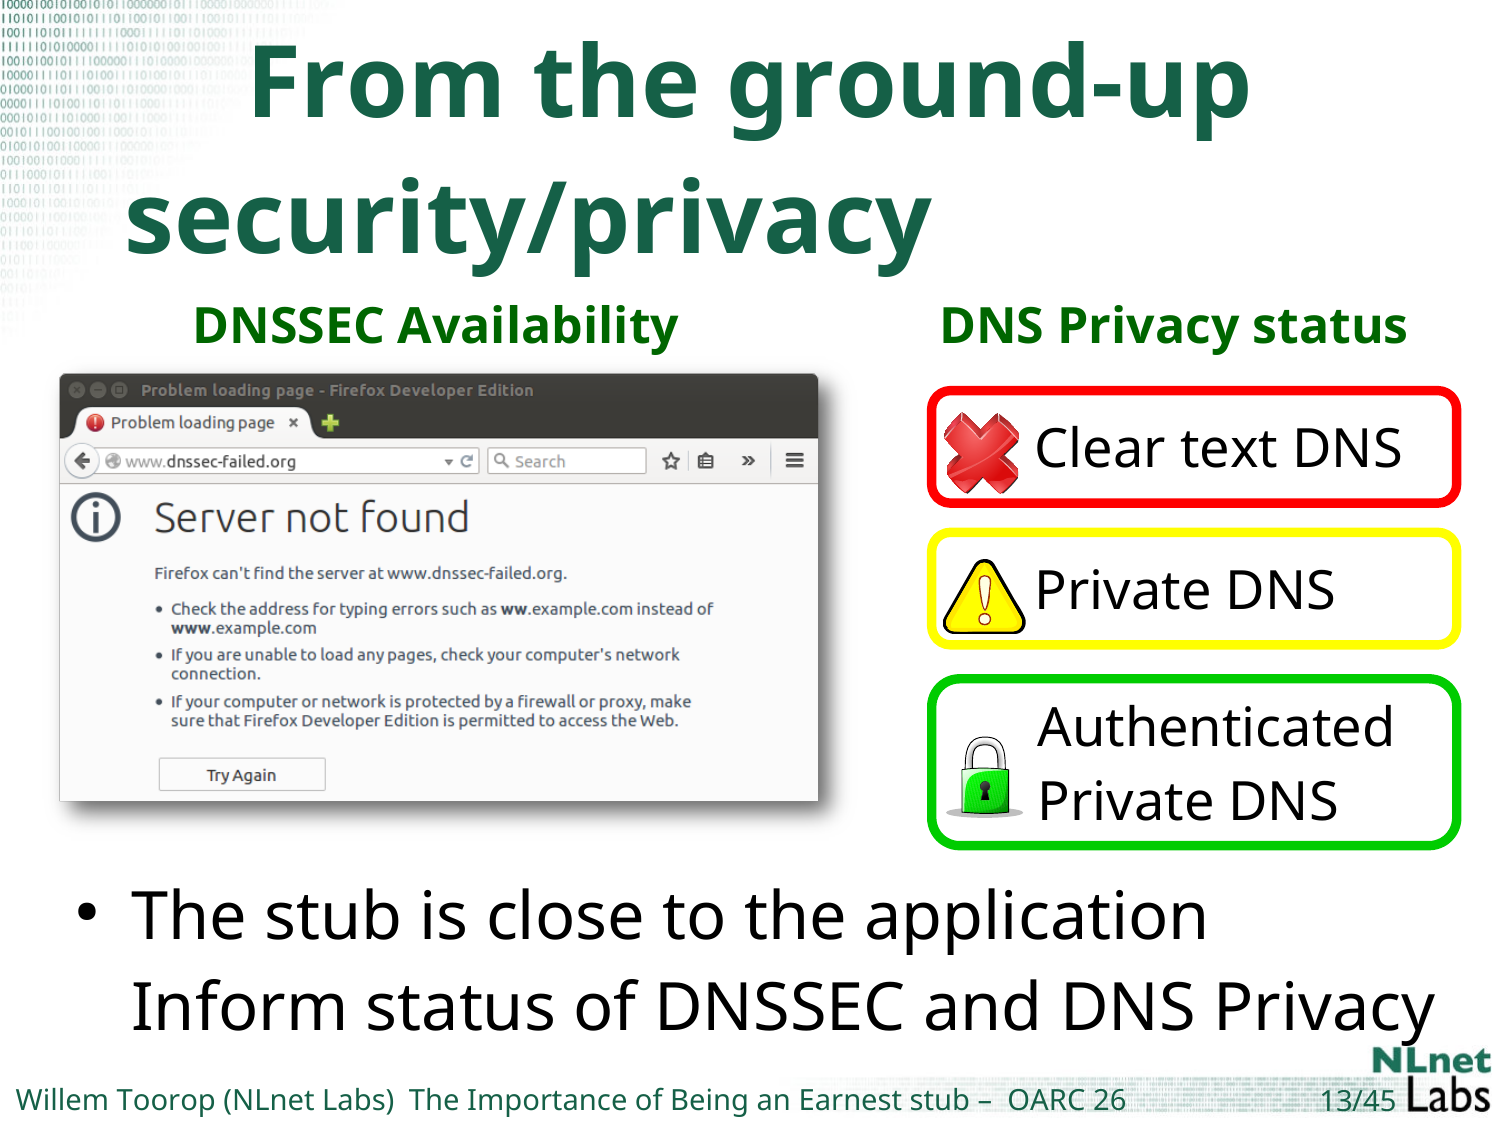

# From the ground-up security/privacy
DNS Privacy status
DNSSEC Availability
 X Clear text DNS
 X Private DNS
 X Authenticated
 X Private DNS
The stub is close to the application
Inform status of DNSSEC and DNS Privacy